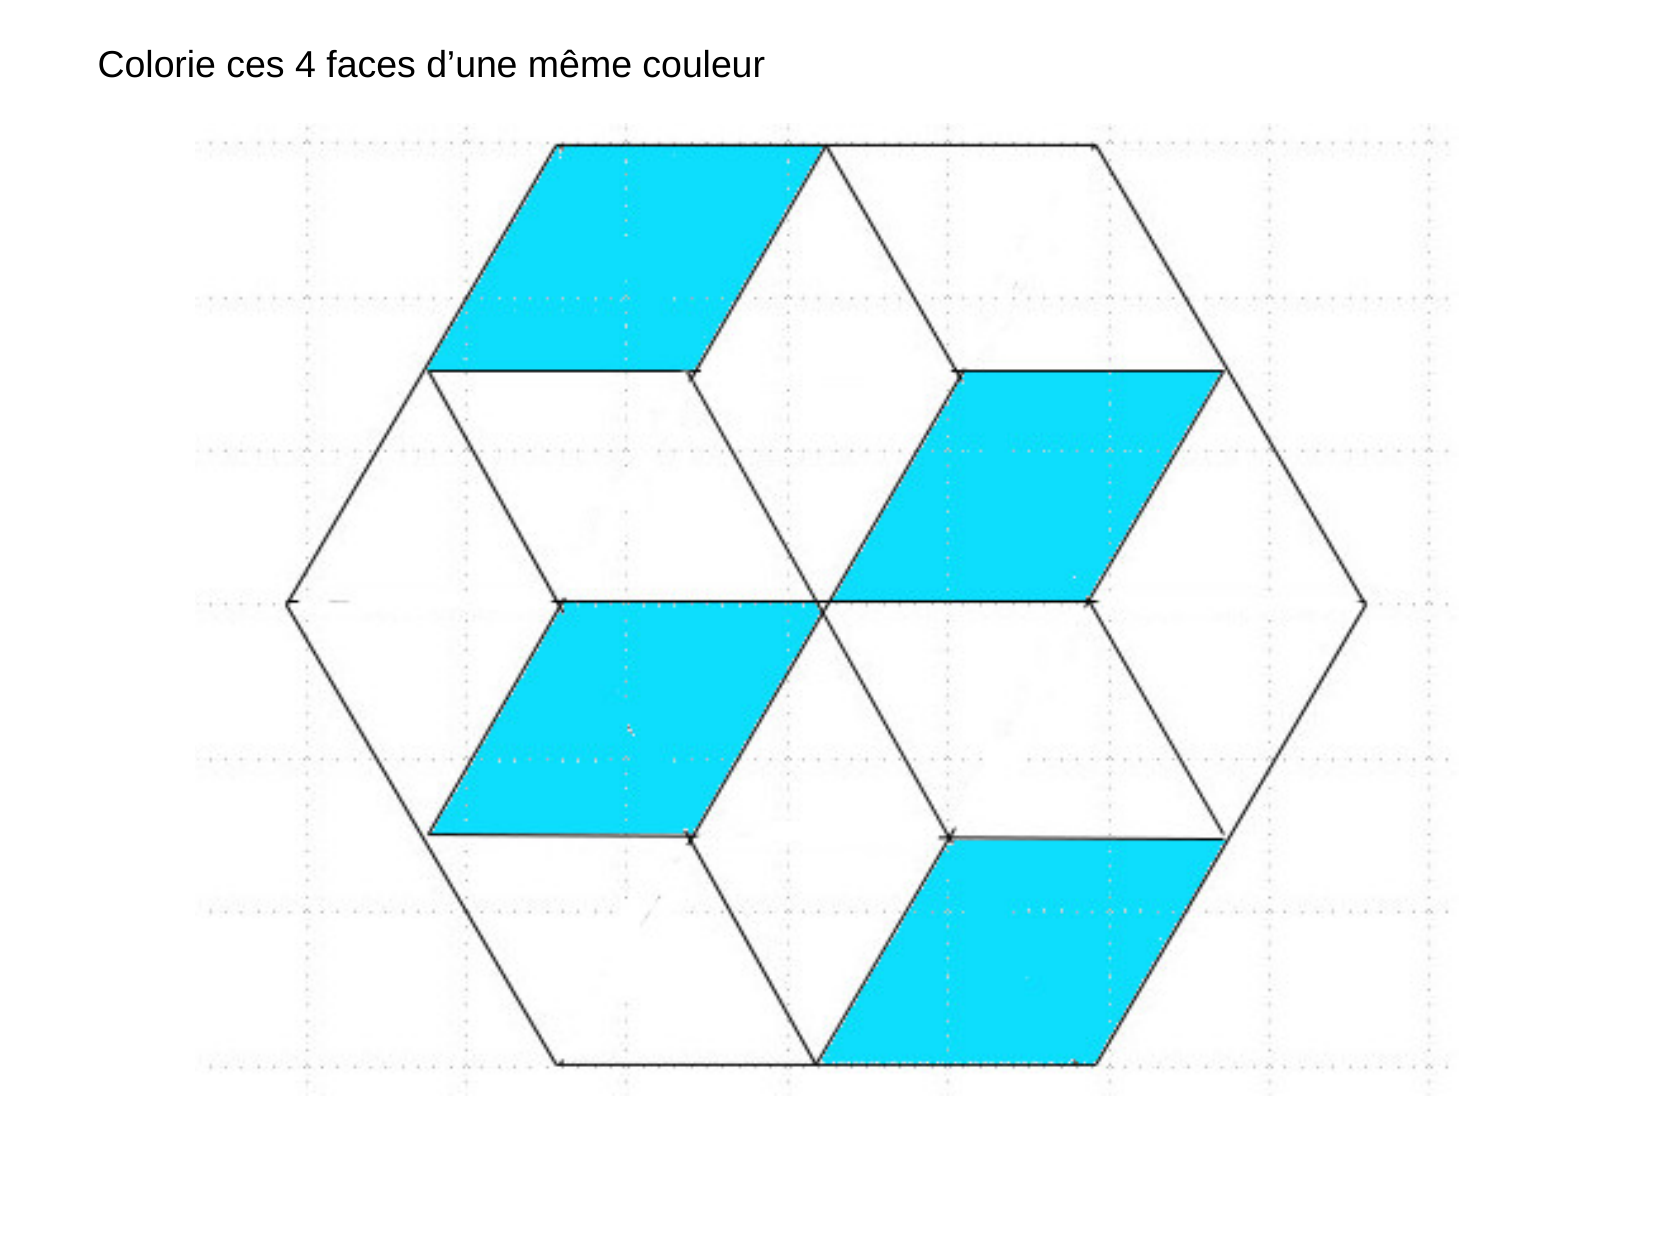

Colorie ces 4 faces d’une même couleur